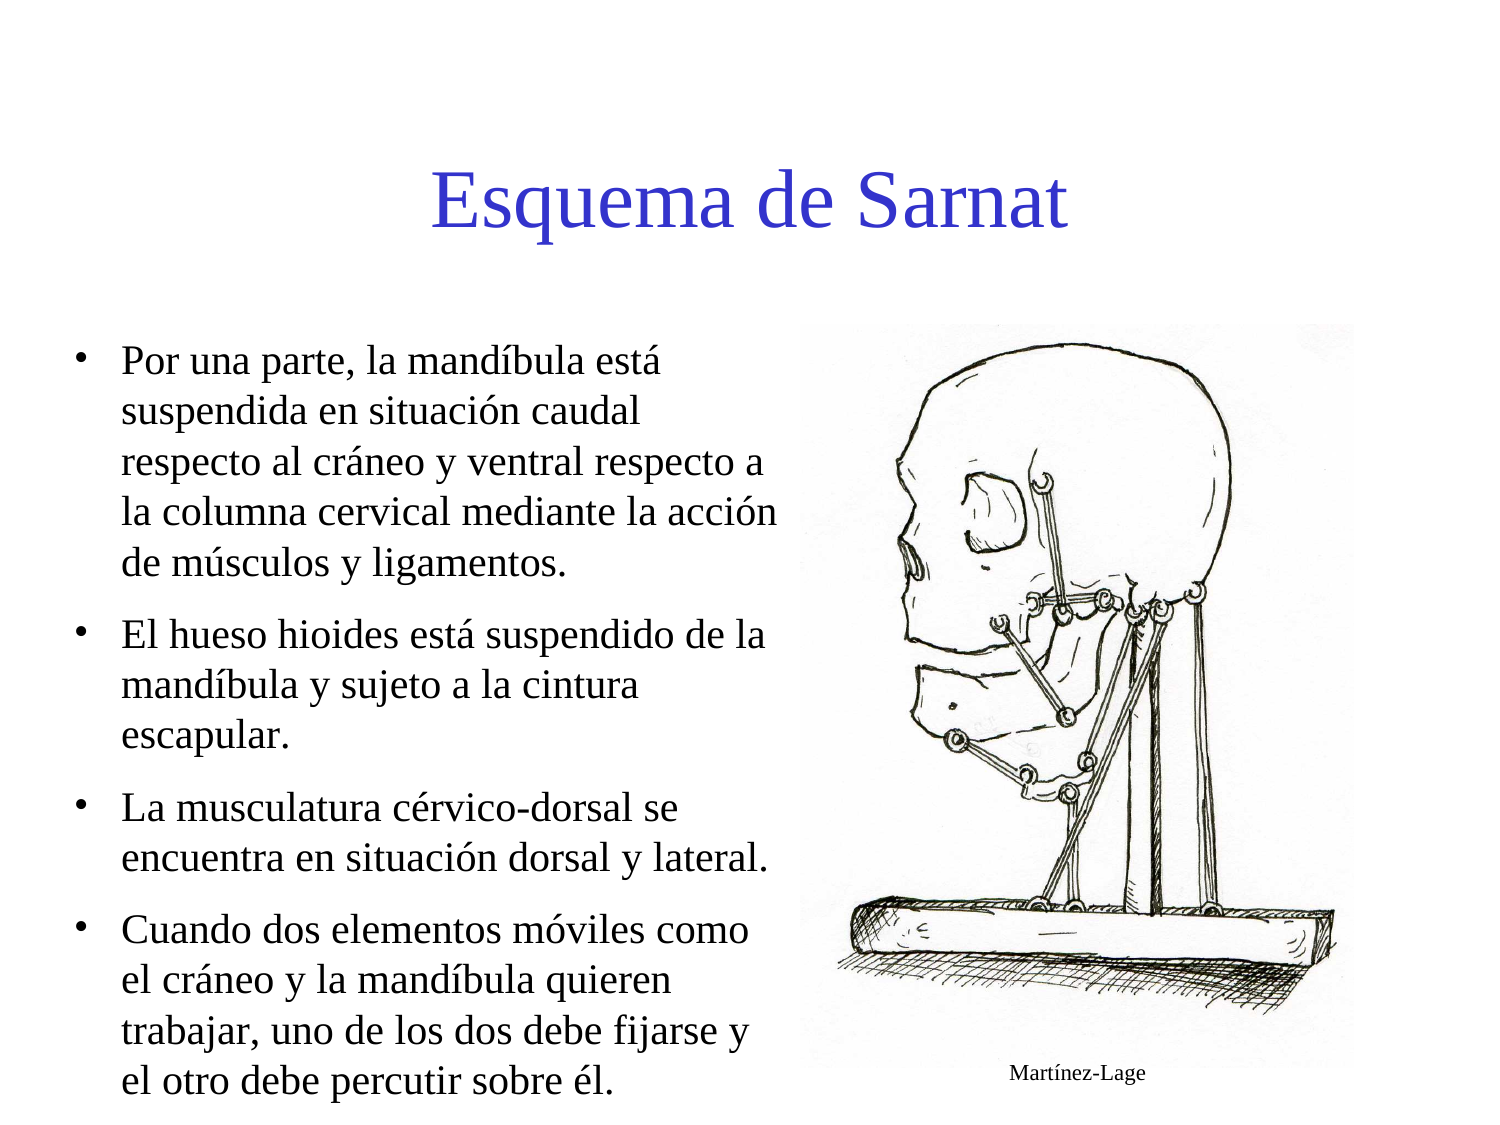

# Esquema de Sarnat
Por una parte, la mandíbula está suspendida en situación caudal respecto al cráneo y ventral respecto a la columna cervical mediante la acción de músculos y ligamentos.
El hueso hioides está suspendido de la mandíbula y sujeto a la cintura escapular.
La musculatura cérvico-dorsal se encuentra en situación dorsal y lateral.
Cuando dos elementos móviles como el cráneo y la mandíbula quieren trabajar, uno de los dos debe fijarse y el otro debe percutir sobre él.
Martínez-Lage